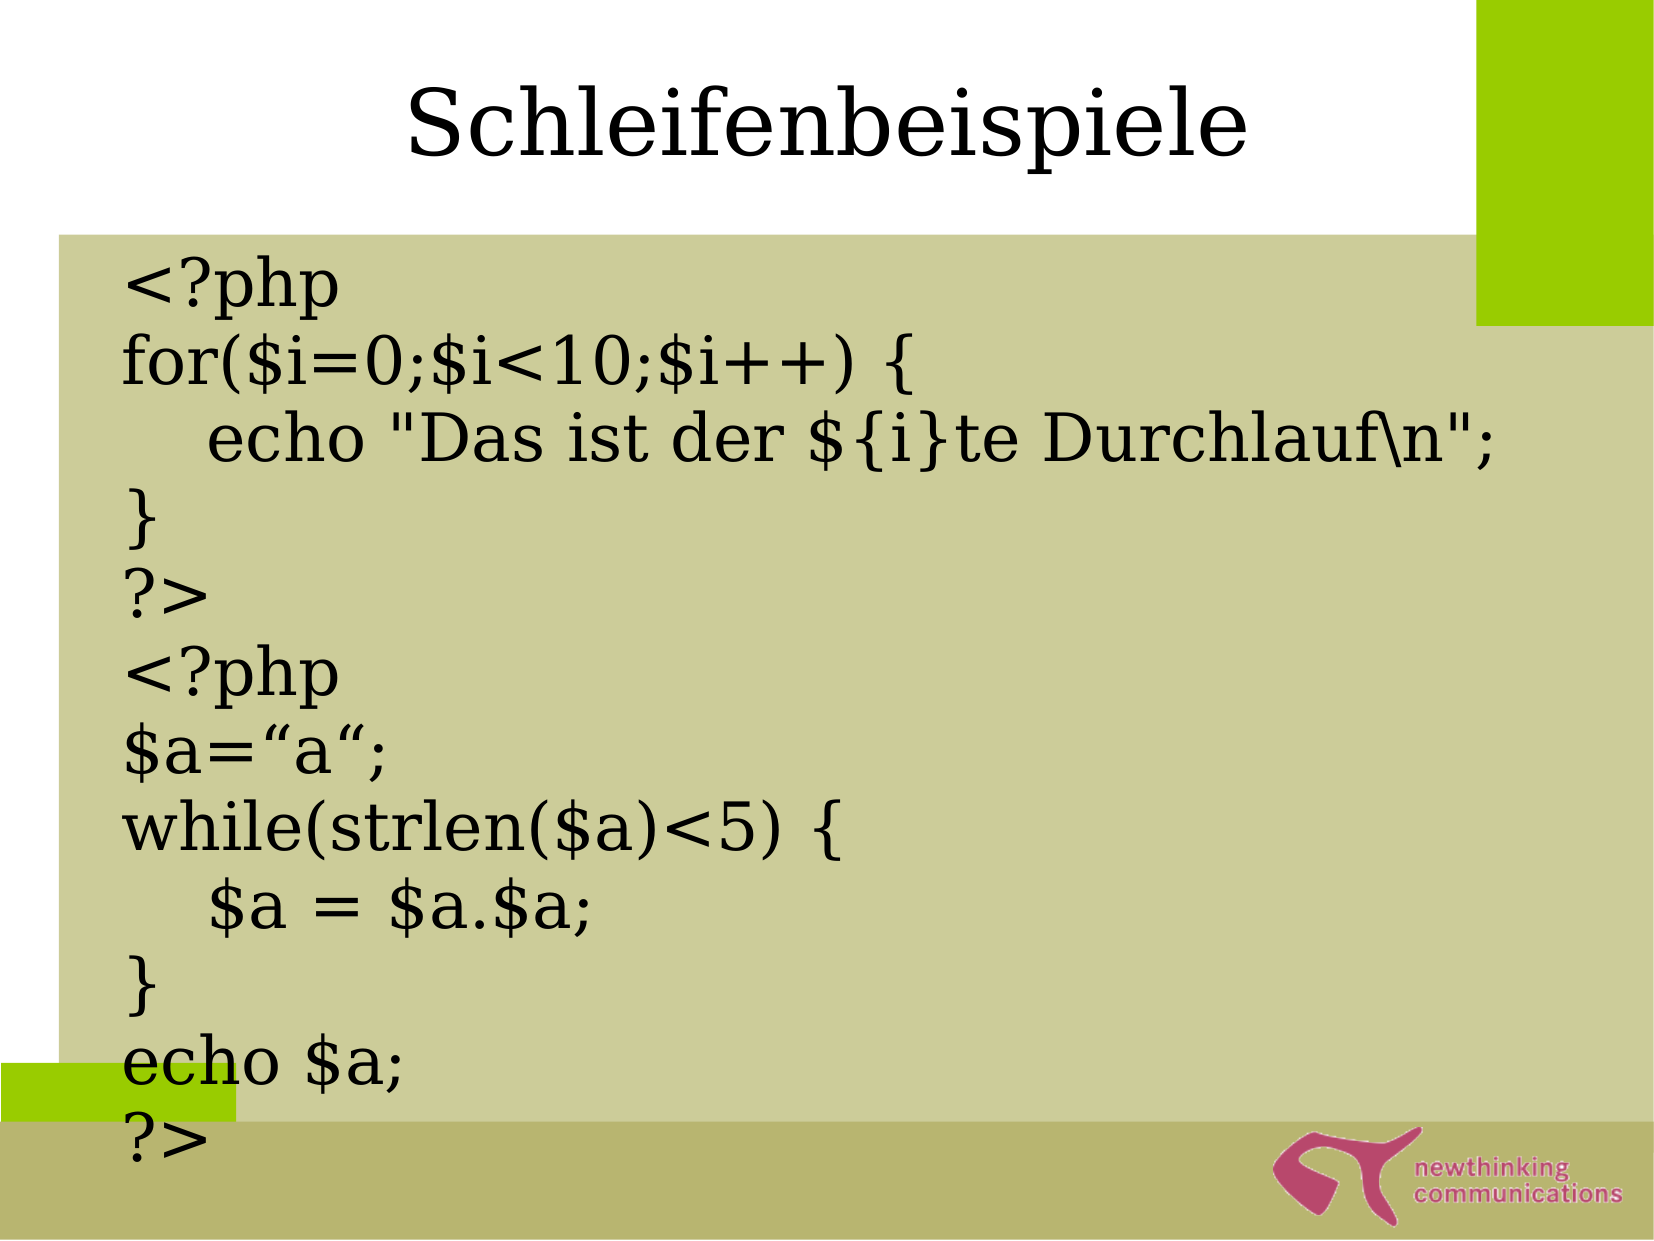

# Schleifenbeispiele
<?php
for($i=0;$i<10;$i++) {
 echo "Das ist der ${i}te Durchlauf\n";
}
?>
<?php
$a=“a“;
while(strlen($a)<5) {
 $a = $a.$a;
}
echo $a;
?>